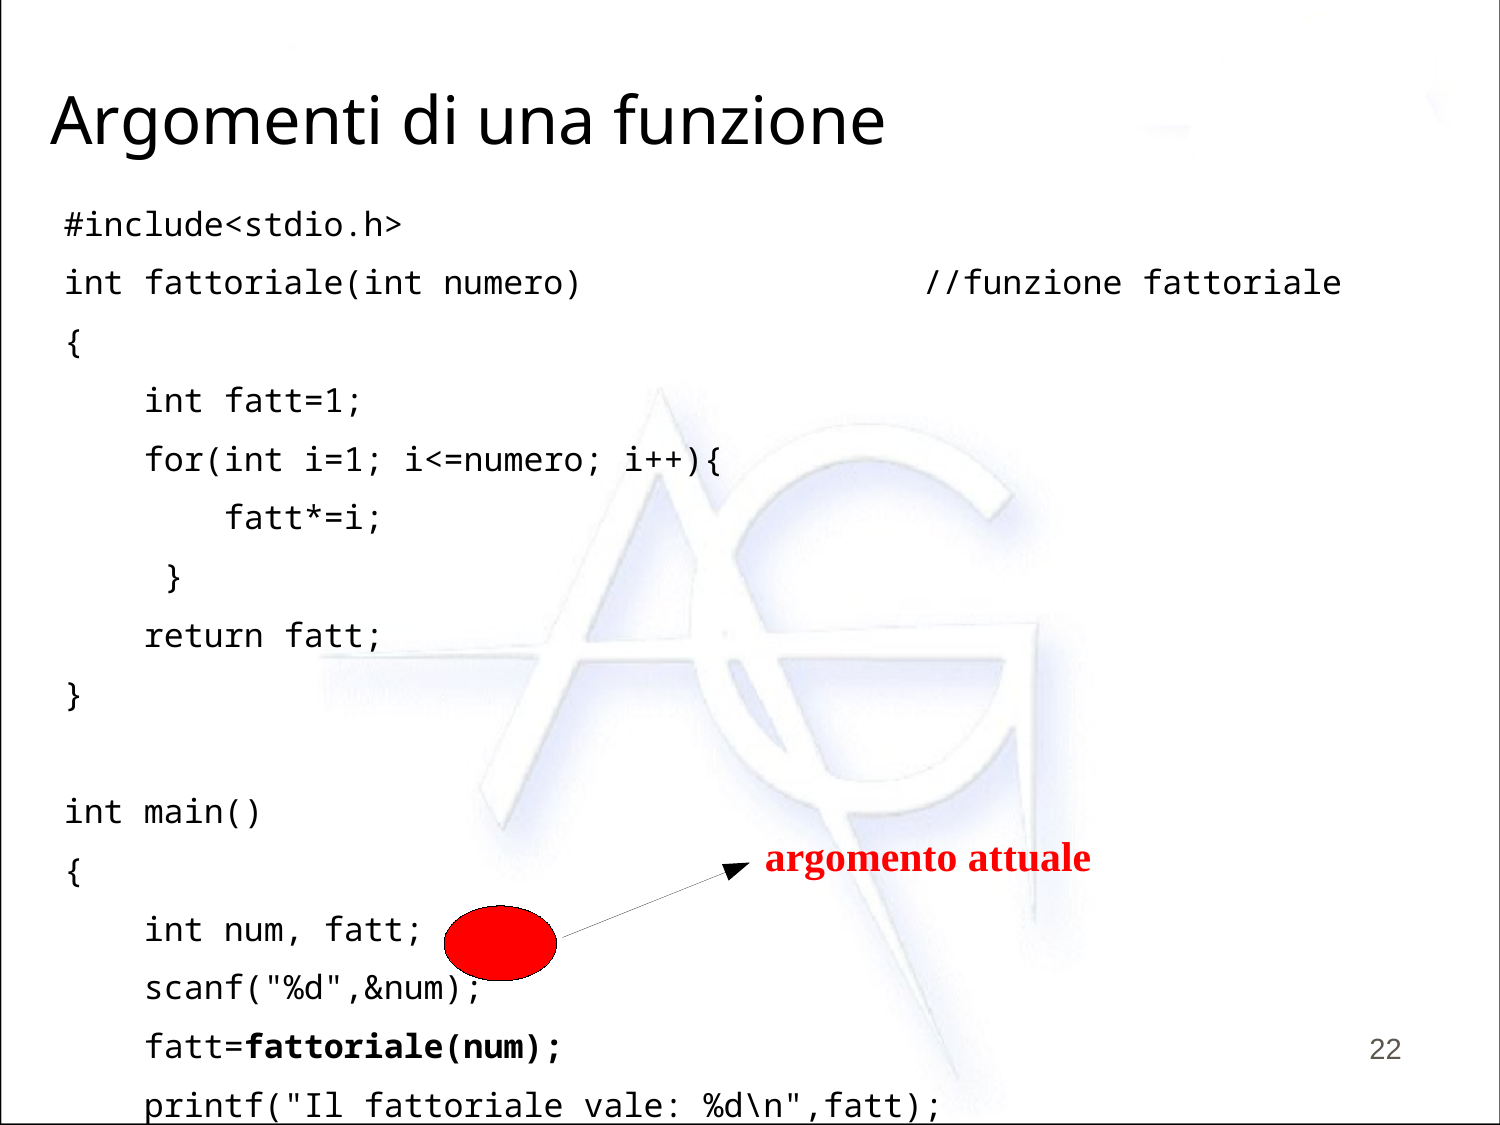

# Argomenti di una funzione
#include<stdio.h>
int fattoriale(int numero) //funzione fattoriale
{
 int fatt=1;
 for(int i=1; i<=numero; i++){
 fatt*=i;
 }
 return fatt;
}
int main()
{
 int num, fatt;
 scanf("%d",&num);
 fatt=fattoriale(num);
 printf("Il fattoriale vale: %d\n",fatt);
}
argomento attuale
22